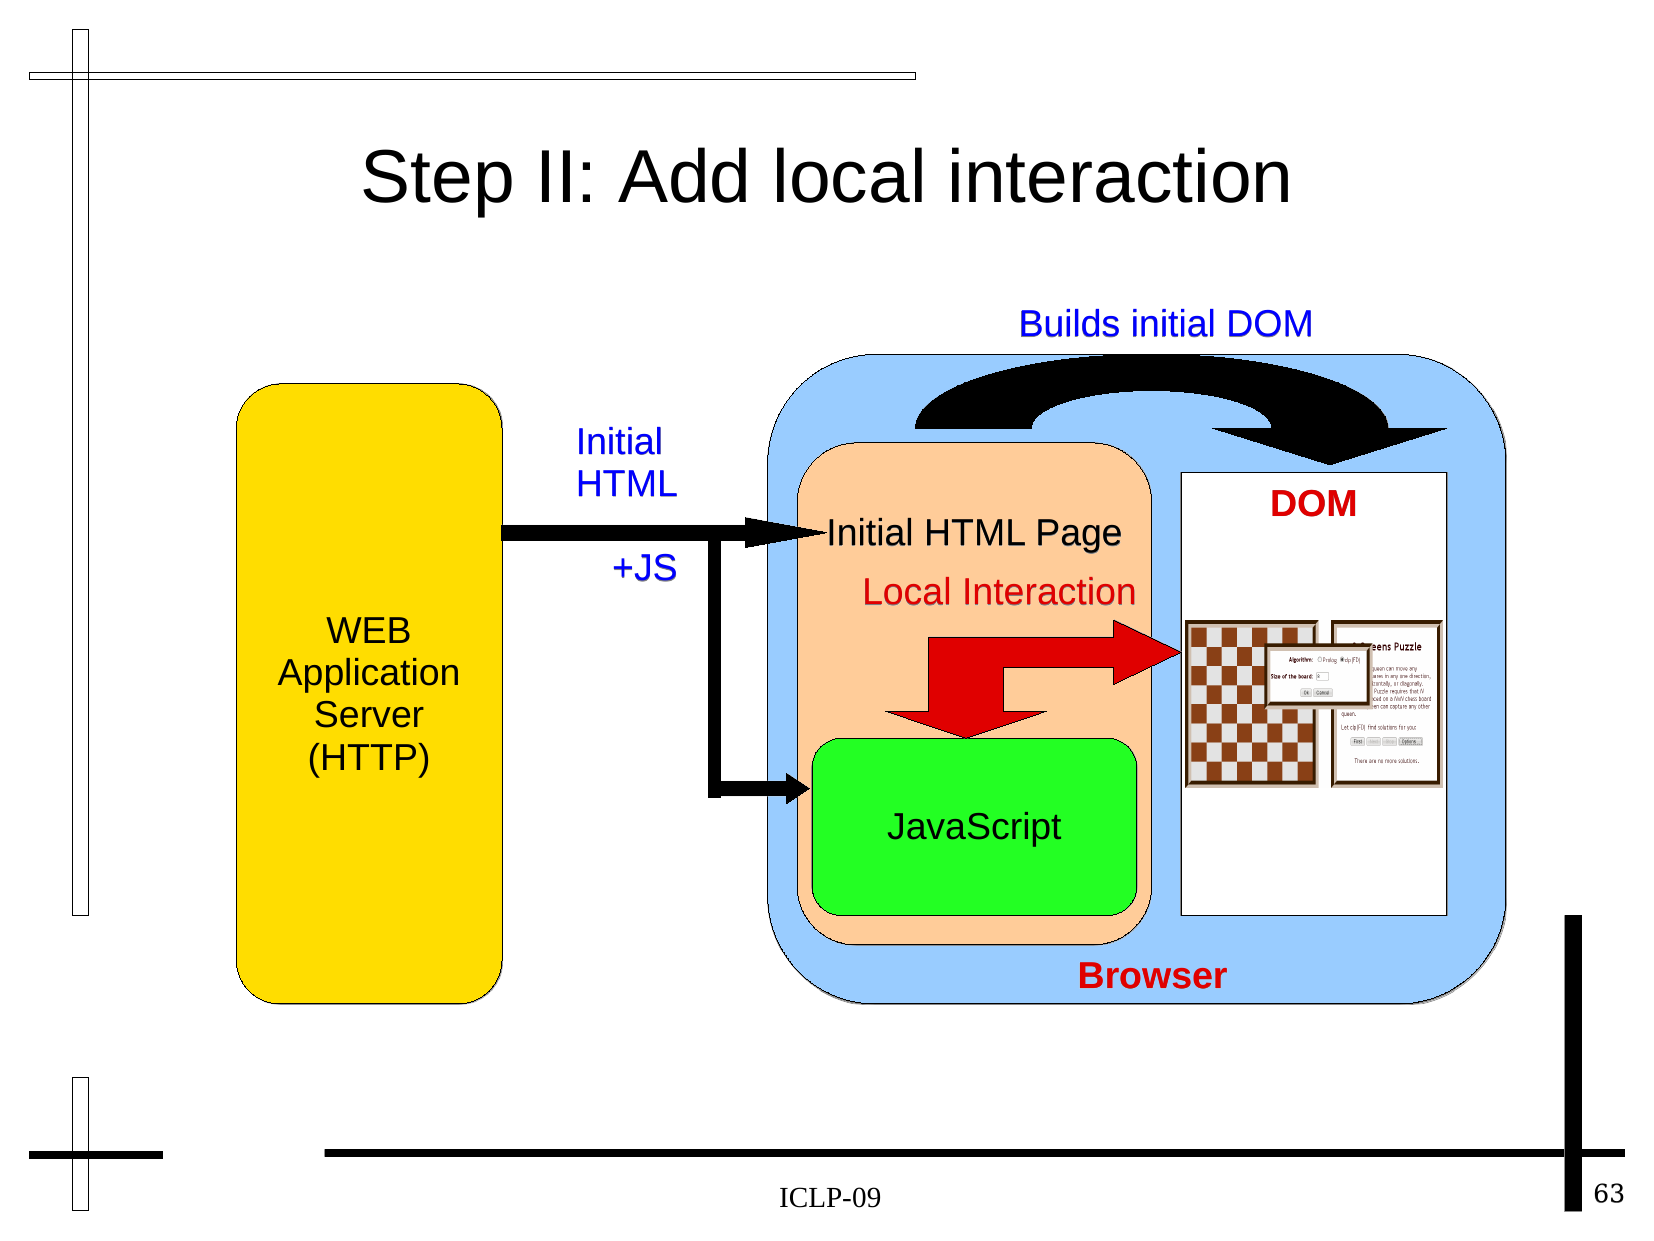

# Step II: Add local interaction
Builds initial DOM
WEB
Application
Server
(HTTP)
Initial
HTML
+JS
DOM
Initial HTML Page
Local Interaction
JavaScript
Browser